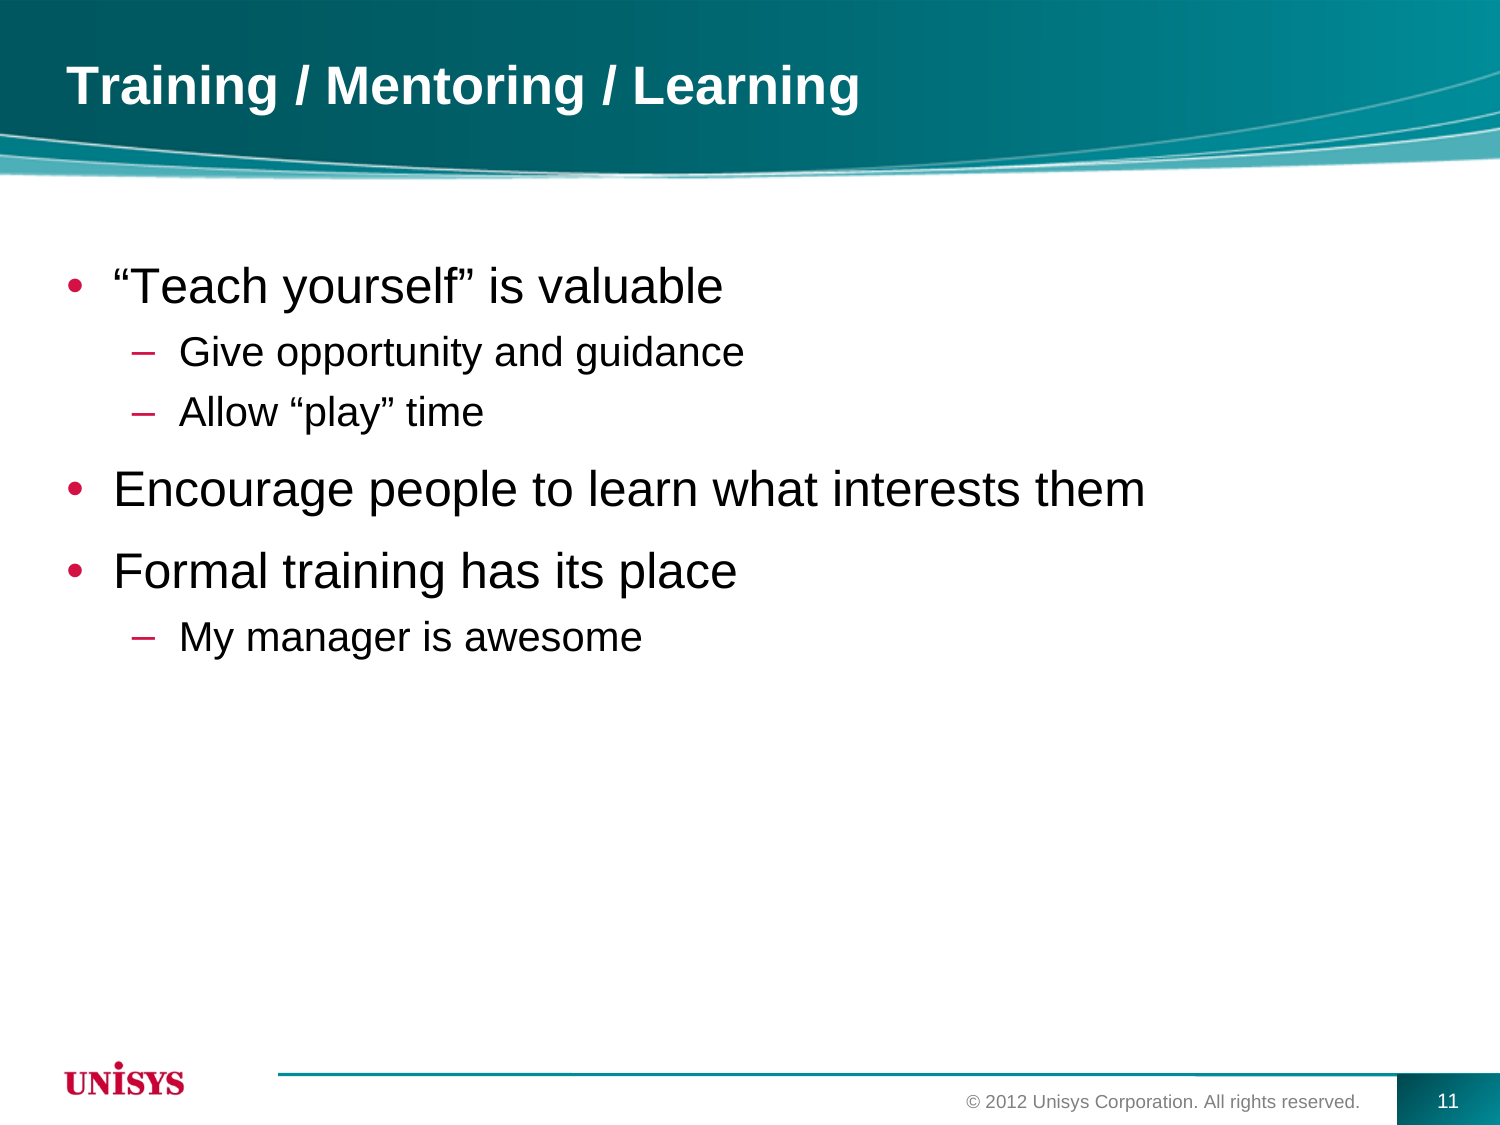

# Training / Mentoring / Learning
“Teach yourself” is valuable
Give opportunity and guidance
Allow “play” time
Encourage people to learn what interests them
Formal training has its place
My manager is awesome